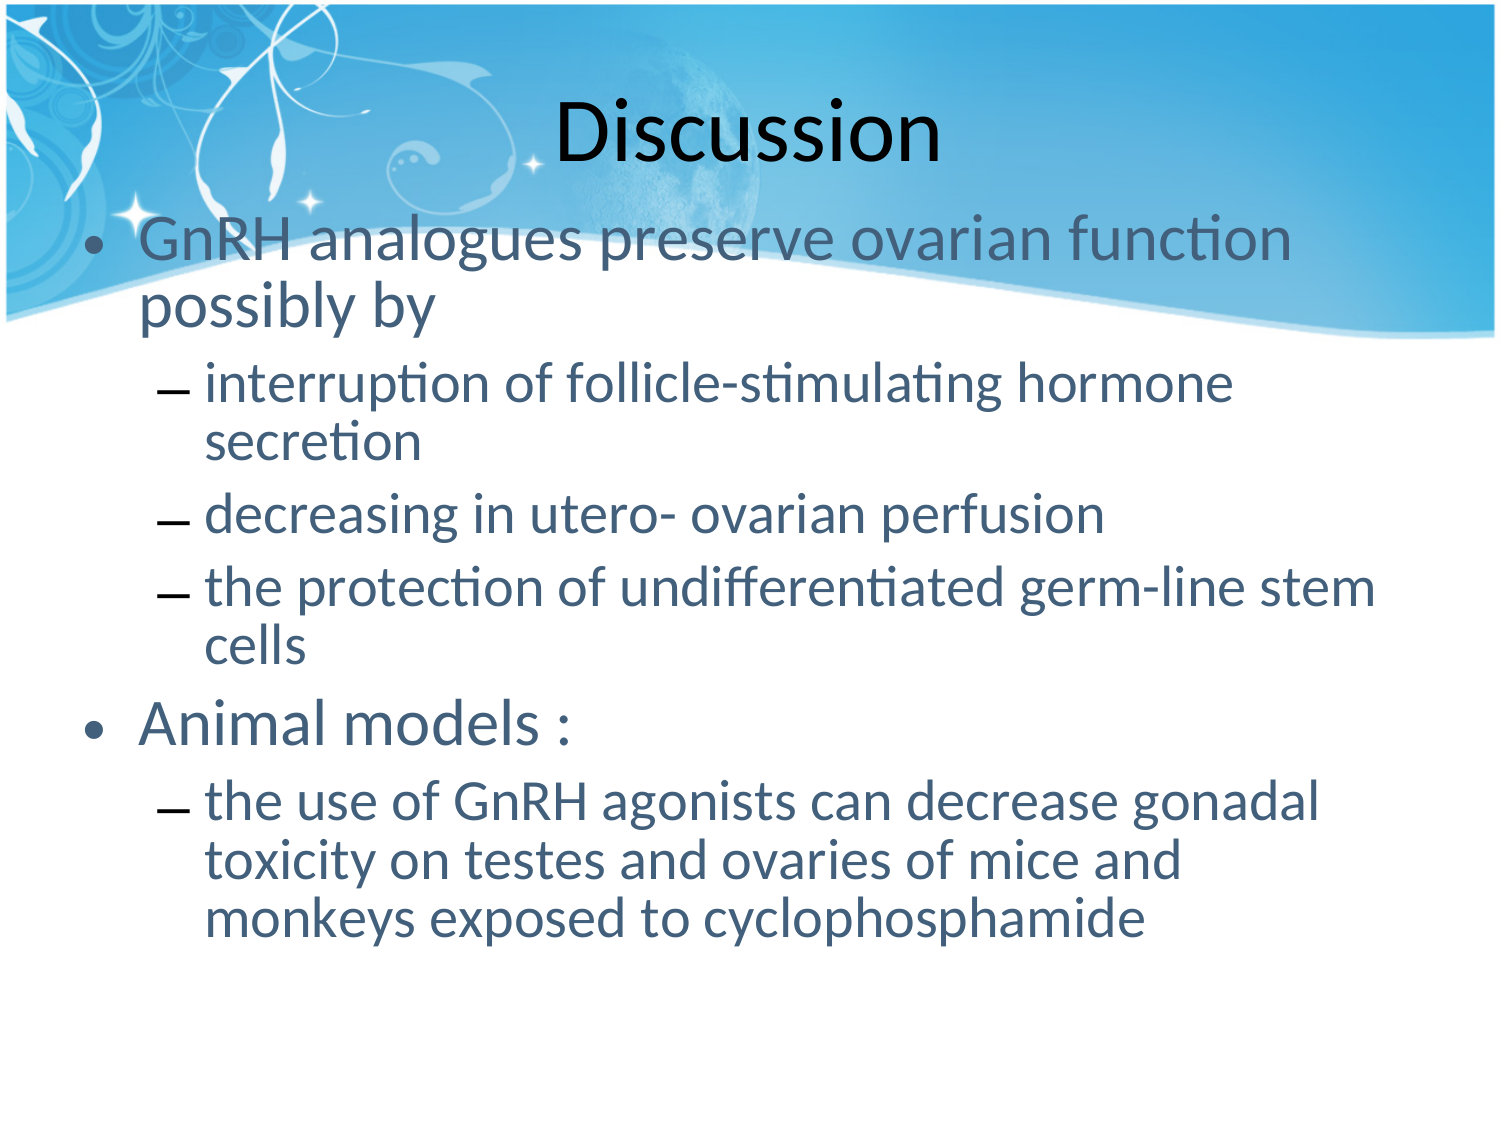

# Discussion
GnRH analogues preserve ovarian function possibly by
interruption of follicle-stimulating hormone secretion
decreasing in utero- ovarian perfusion
the protection of undifferentiated germ-line stem cells
Animal models :
the use of GnRH agonists can decrease gonadal toxicity on testes and ovaries of mice and monkeys exposed to cyclophosphamide